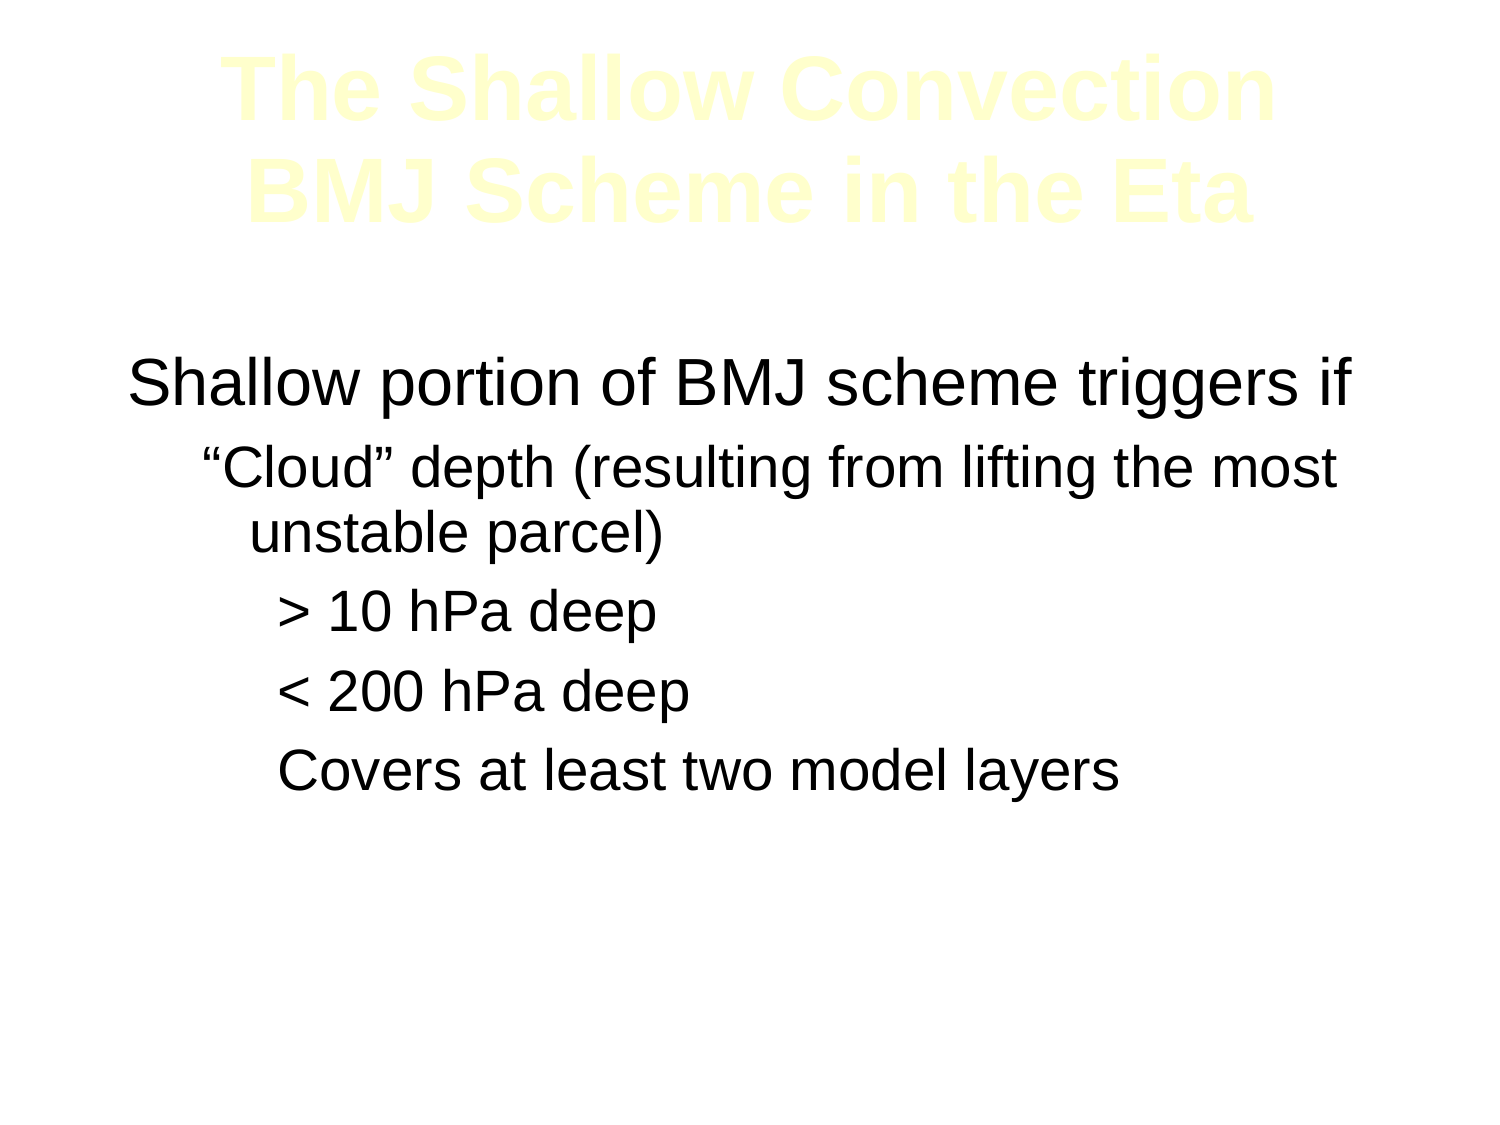

# The Shallow Convection BMJ Scheme in the Eta
Shallow portion of BMJ scheme triggers if
“Cloud” depth (resulting from lifting the most unstable parcel)
> 10 hPa deep
< 200 hPa deep
Covers at least two model layers